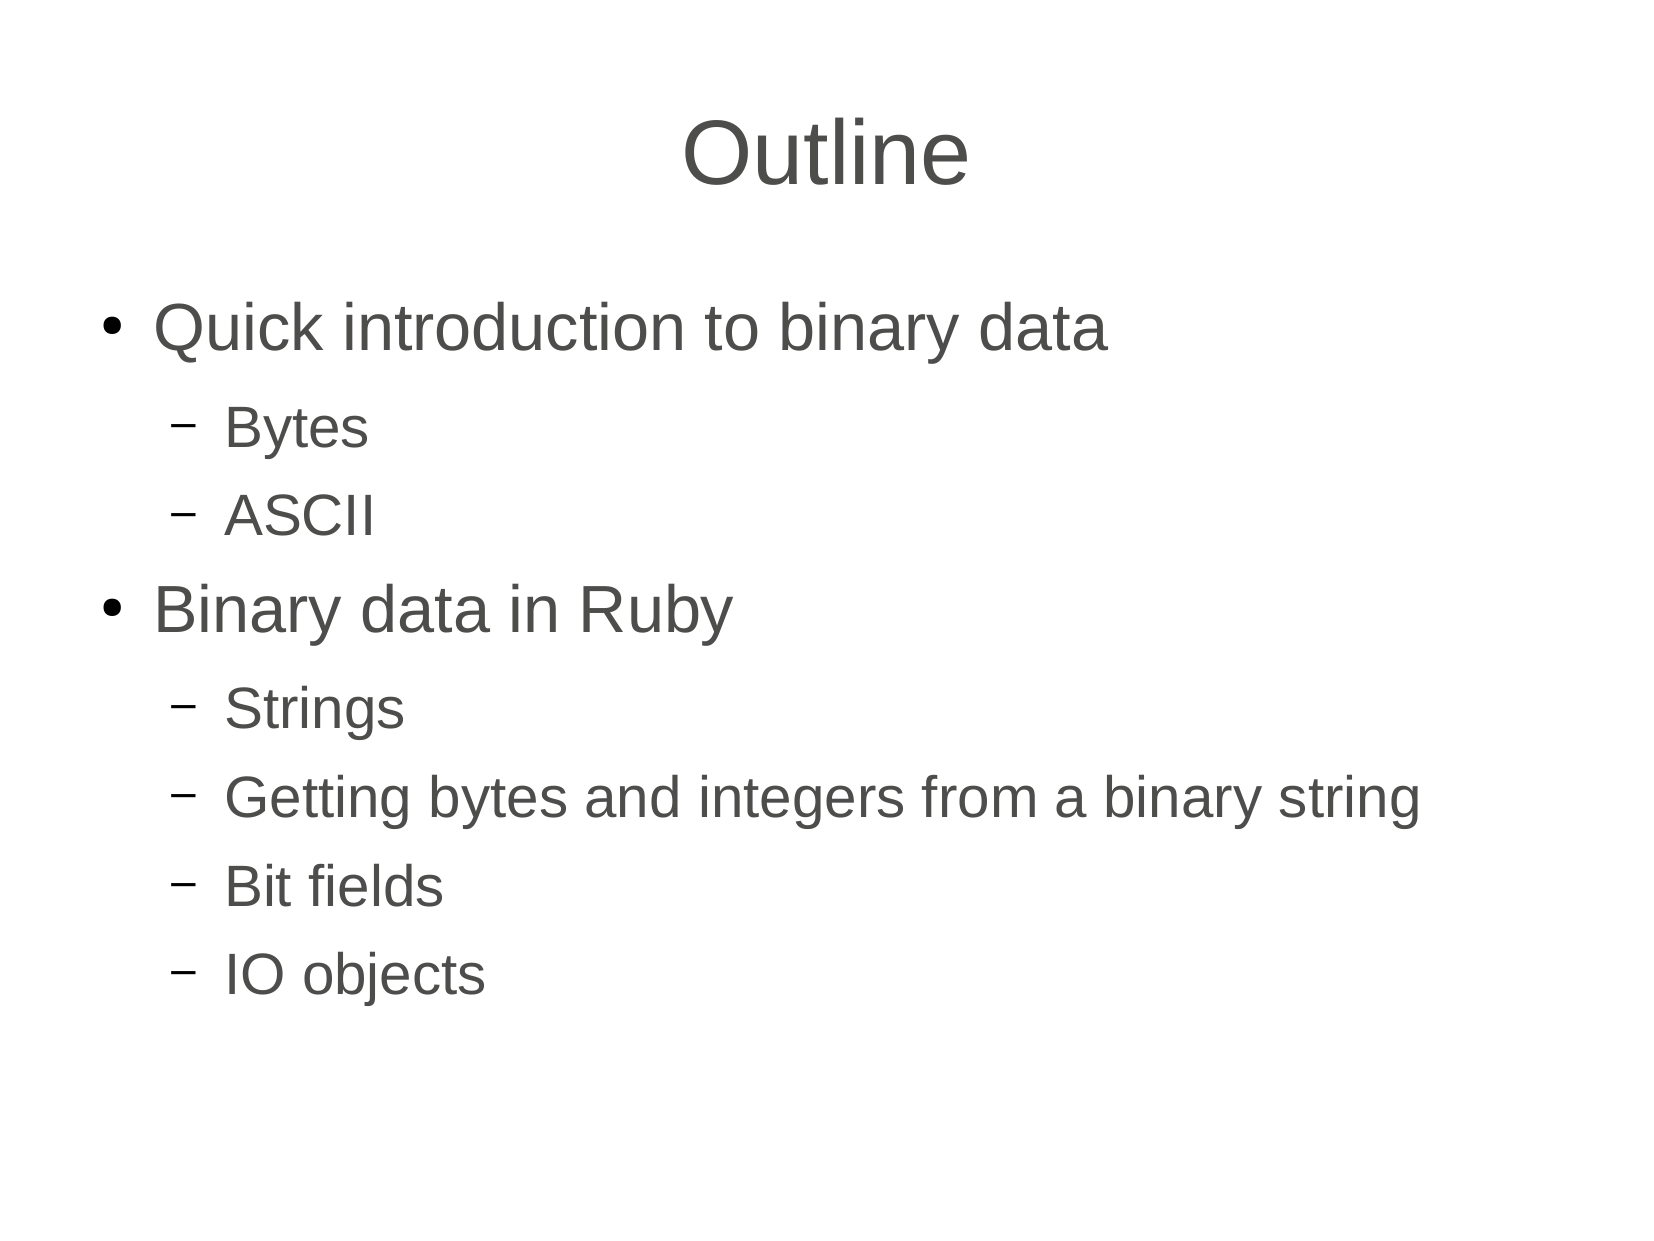

# Outline
Quick introduction to binary data
Bytes
ASCII
Binary data in Ruby
Strings
Getting bytes and integers from a binary string
Bit fields
IO objects